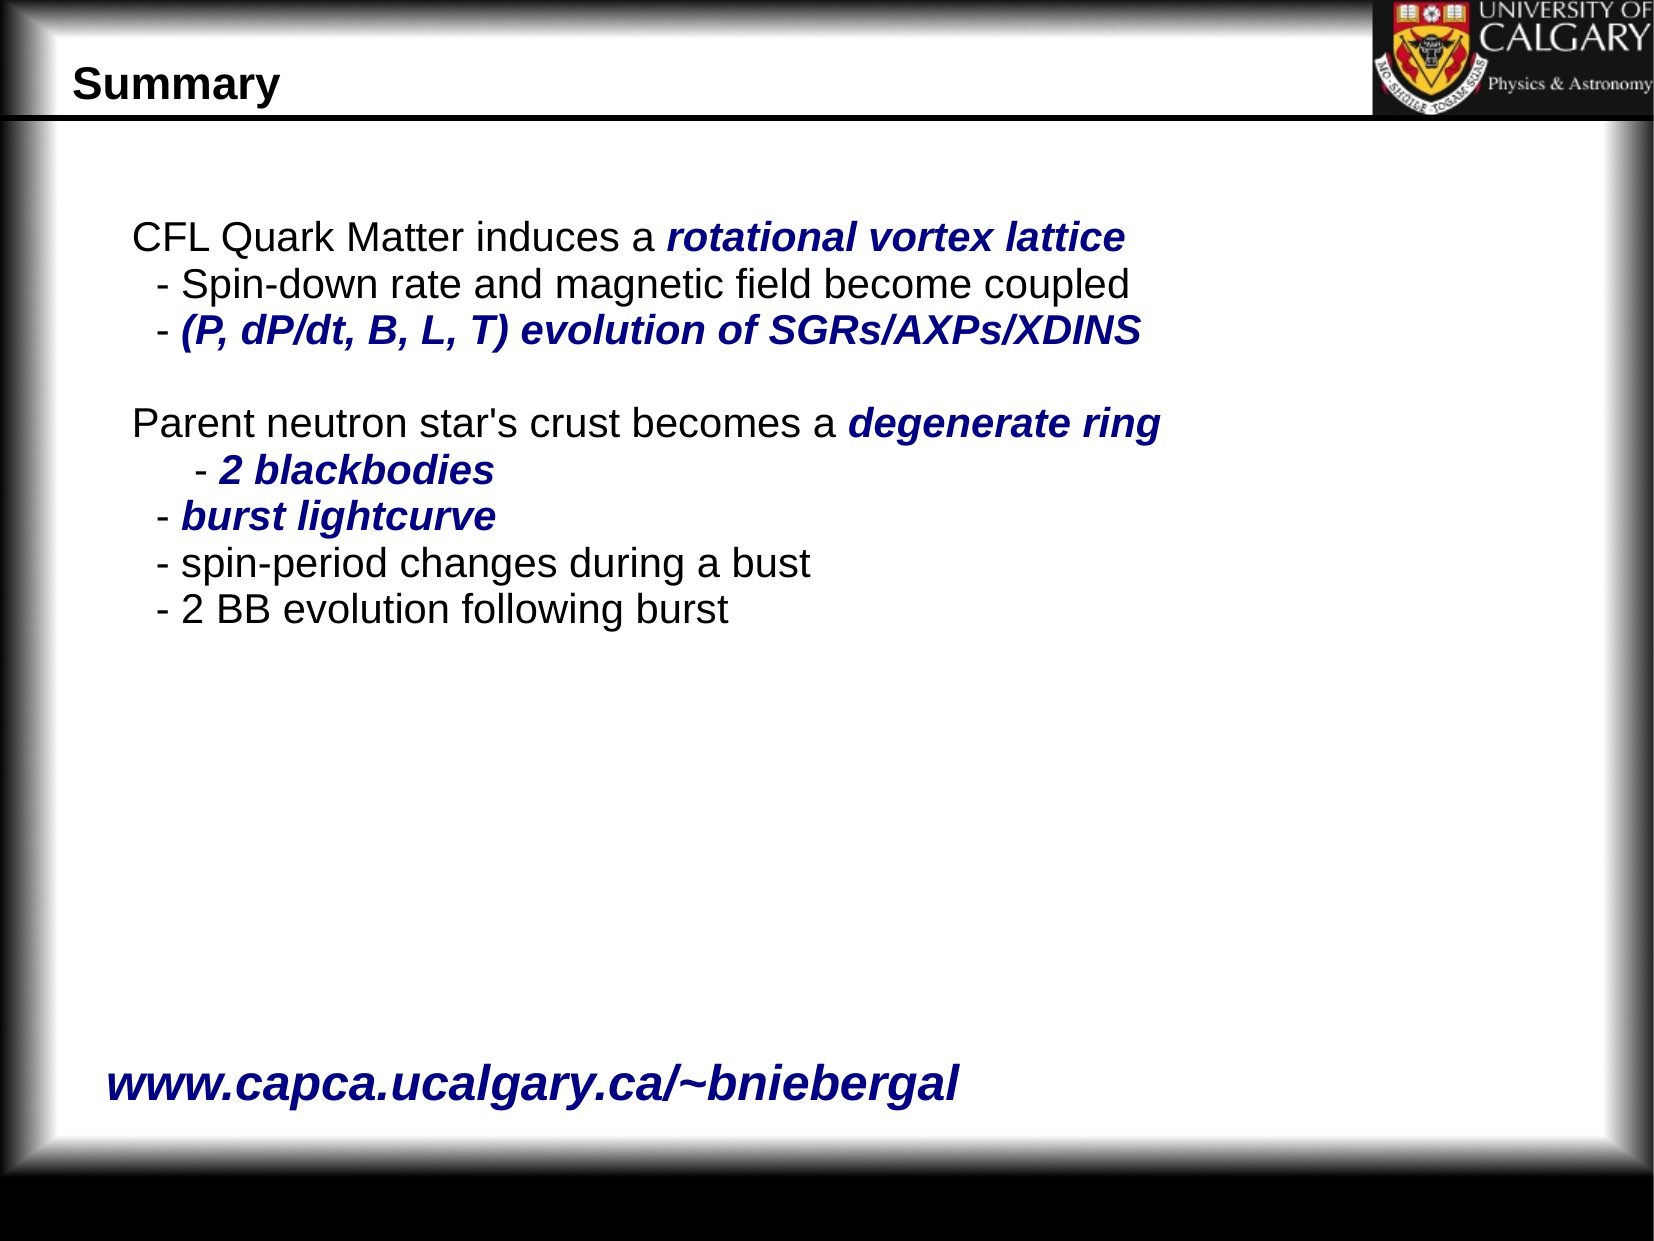

Summary
 CFL Quark Matter induces a rotational vortex lattice
- Spin-down rate and magnetic field become coupled
- (P, dP/dt, B, L, T) evolution of SGRs/AXPs/XDINS
 Parent neutron star's crust becomes a degenerate ring
	- 2 blackbodies
- burst lightcurve
- spin-period changes during a bust
- 2 BB evolution following burst
www.capca.ucalgary.ca/~bniebergal